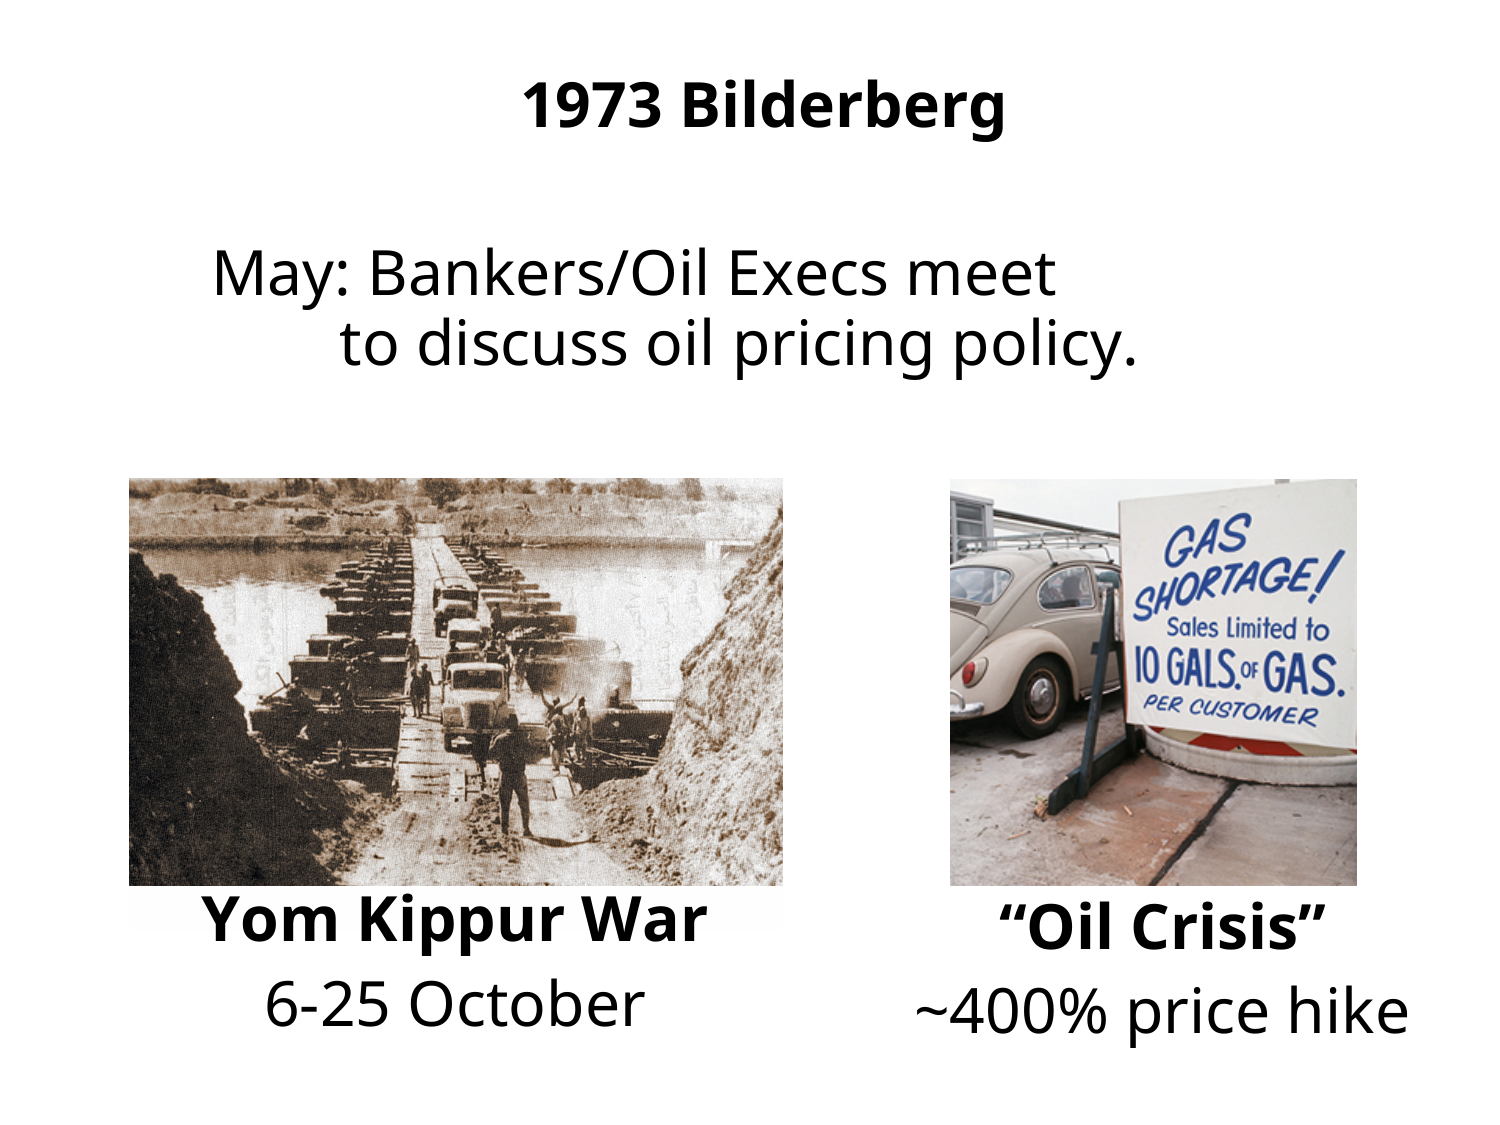

1973 Bilderberg
May: Bankers/Oil Execs meet to discuss oil pricing policy.
Yom Kippur War
6-25 October
“Oil Crisis”
~400% price hike